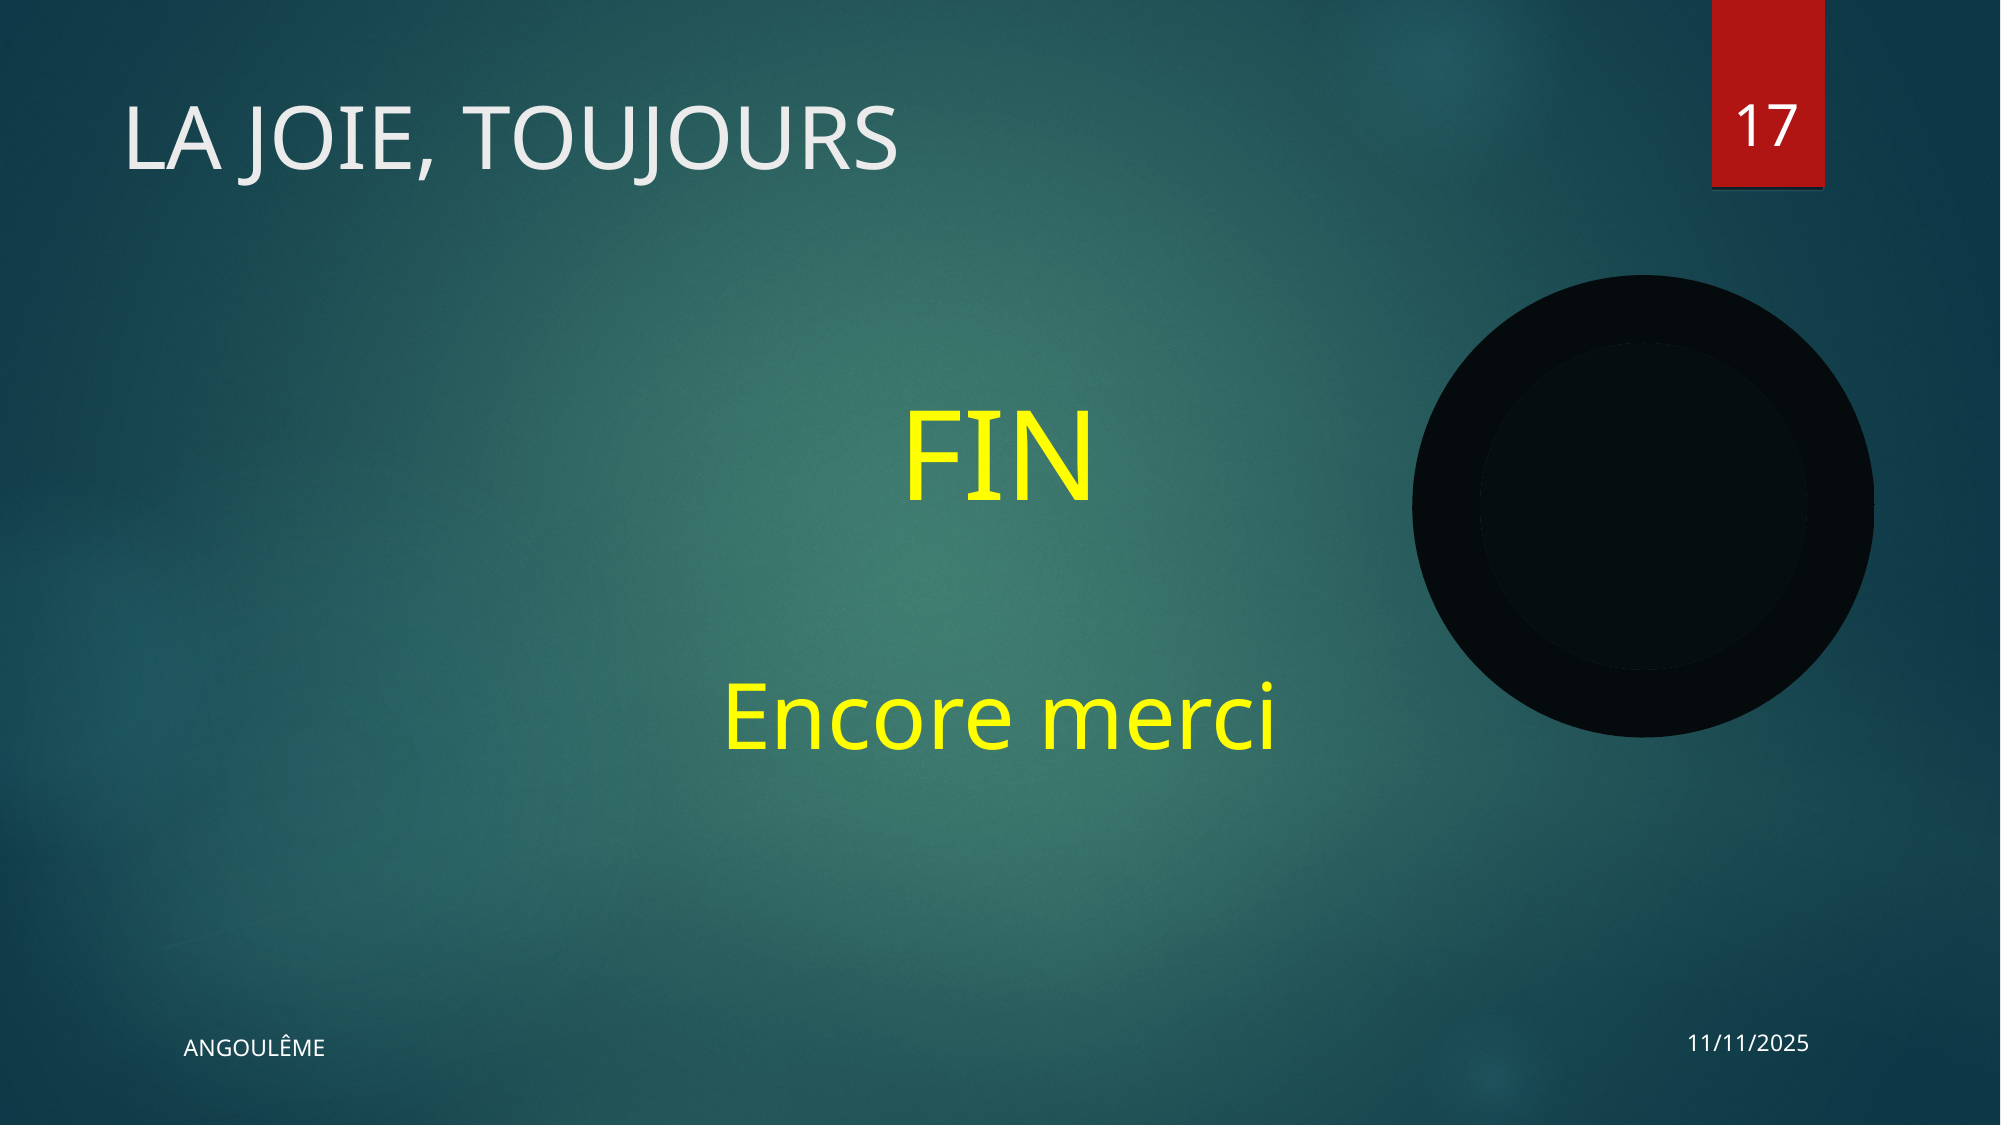

# LA JOIE, TOUJOURS
FIN
Encore merci
11/11/2025
ANGOULÊME